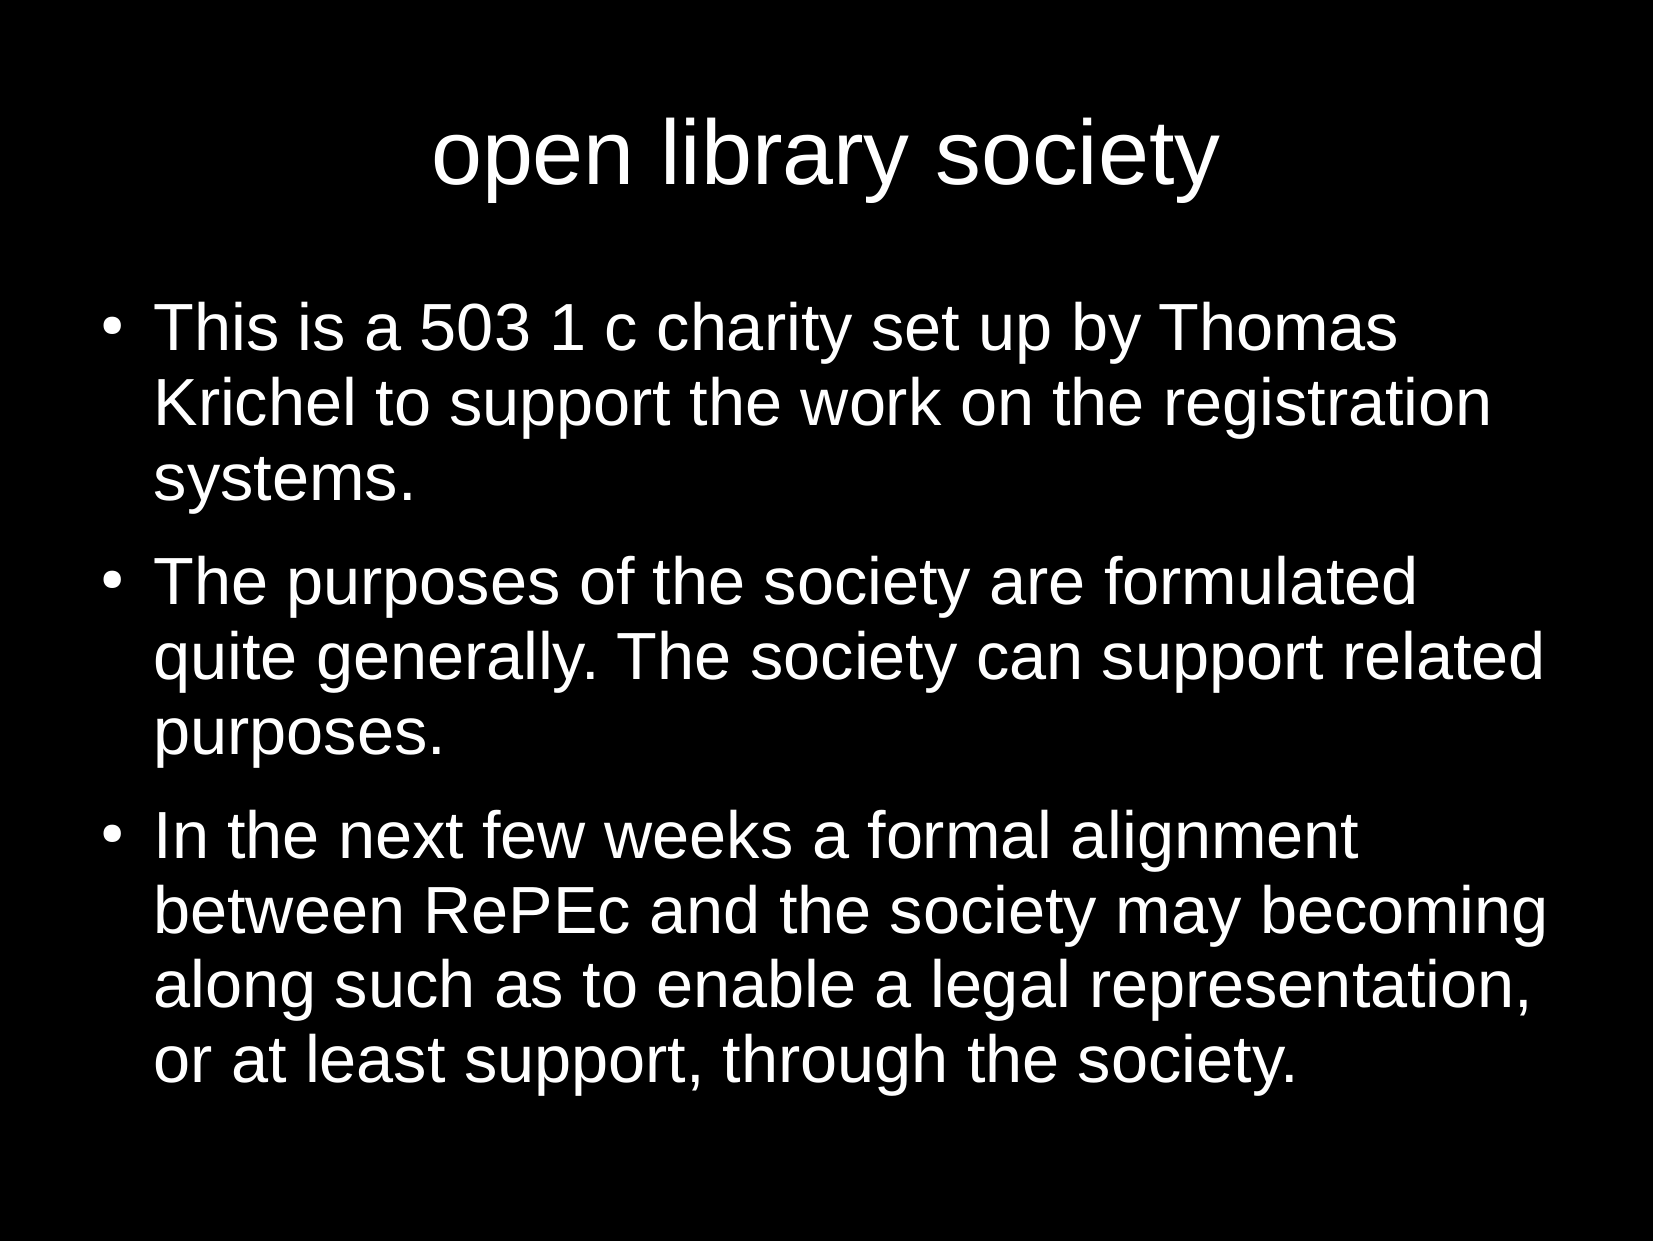

# open library society
This is a 503 1 c charity set up by Thomas Krichel to support the work on the registration systems.
The purposes of the society are formulated quite generally. The society can support related purposes.
In the next few weeks a formal alignment between RePEc and the society may becoming along such as to enable a legal representation, or at least support, through the society.